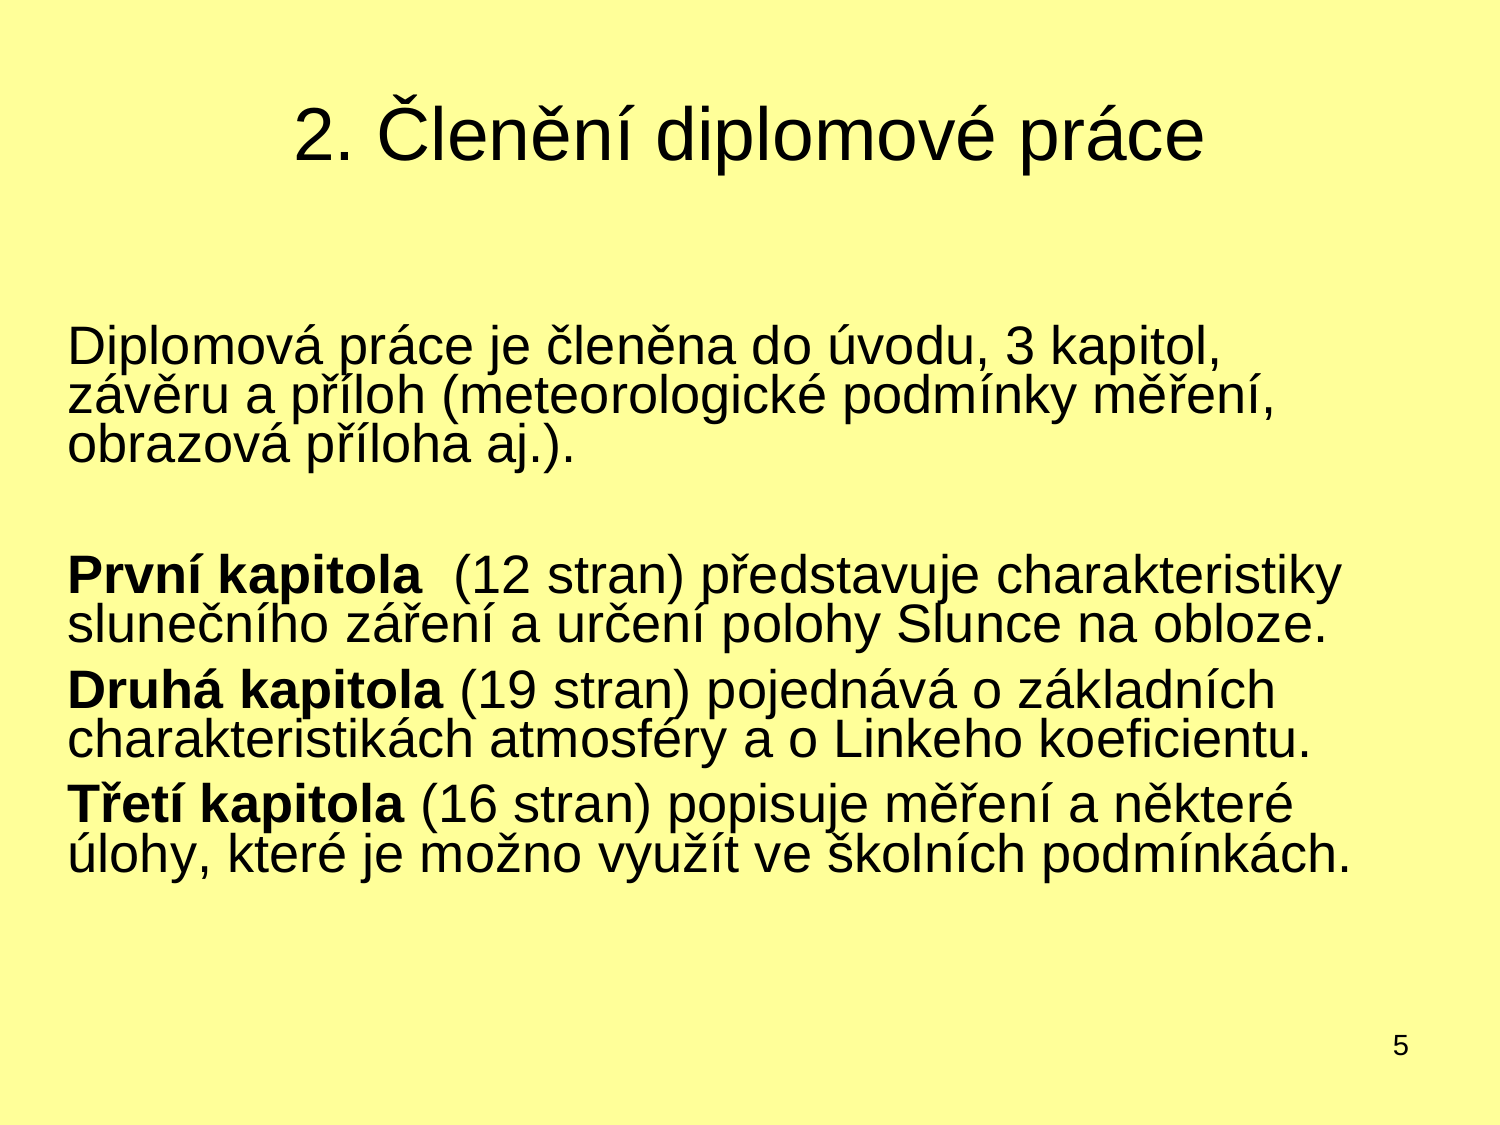

# 2. Členění diplomové práce
Diplomová práce je členěna do úvodu, 3 kapitol, závěru a příloh (meteorologické podmínky měření, obrazová příloha aj.).
První kapitola (12 stran) představuje charakteristiky slunečního záření a určení polohy Slunce na obloze.
Druhá kapitola (19 stran) pojednává o základních charakteristikách atmosféry a o Linkeho koeficientu.
Třetí kapitola (16 stran) popisuje měření a některé úlohy, které je možno využít ve školních podmínkách.
5